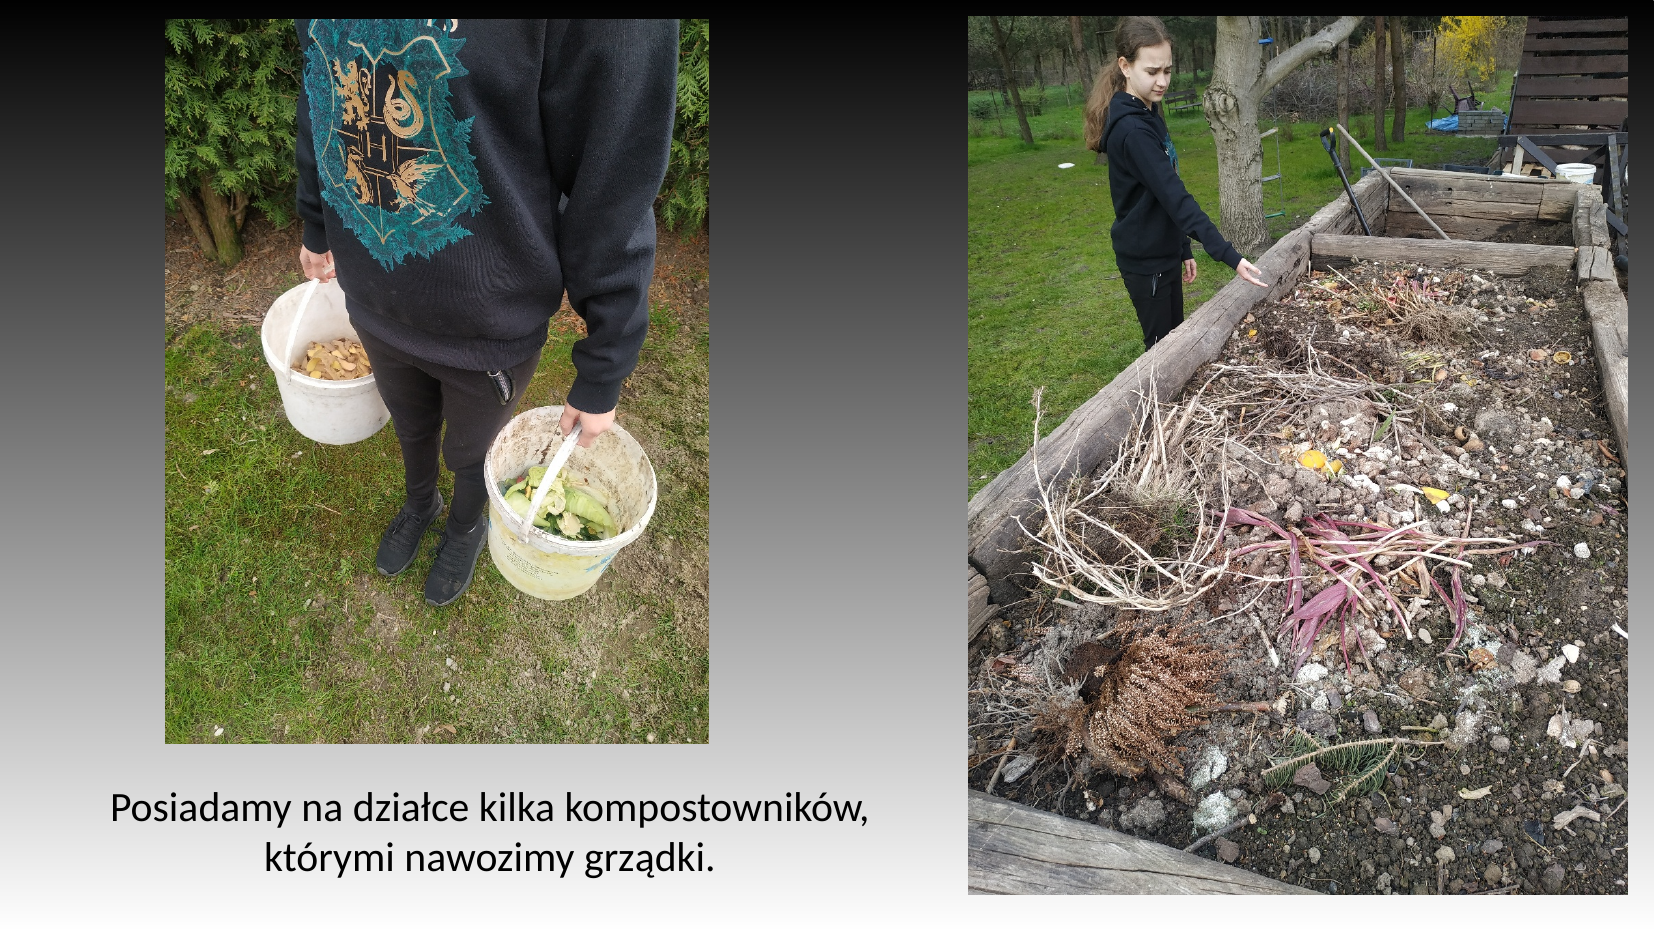

Posiadamy na działce kilka kompostowników, którymi nawozimy grządki.